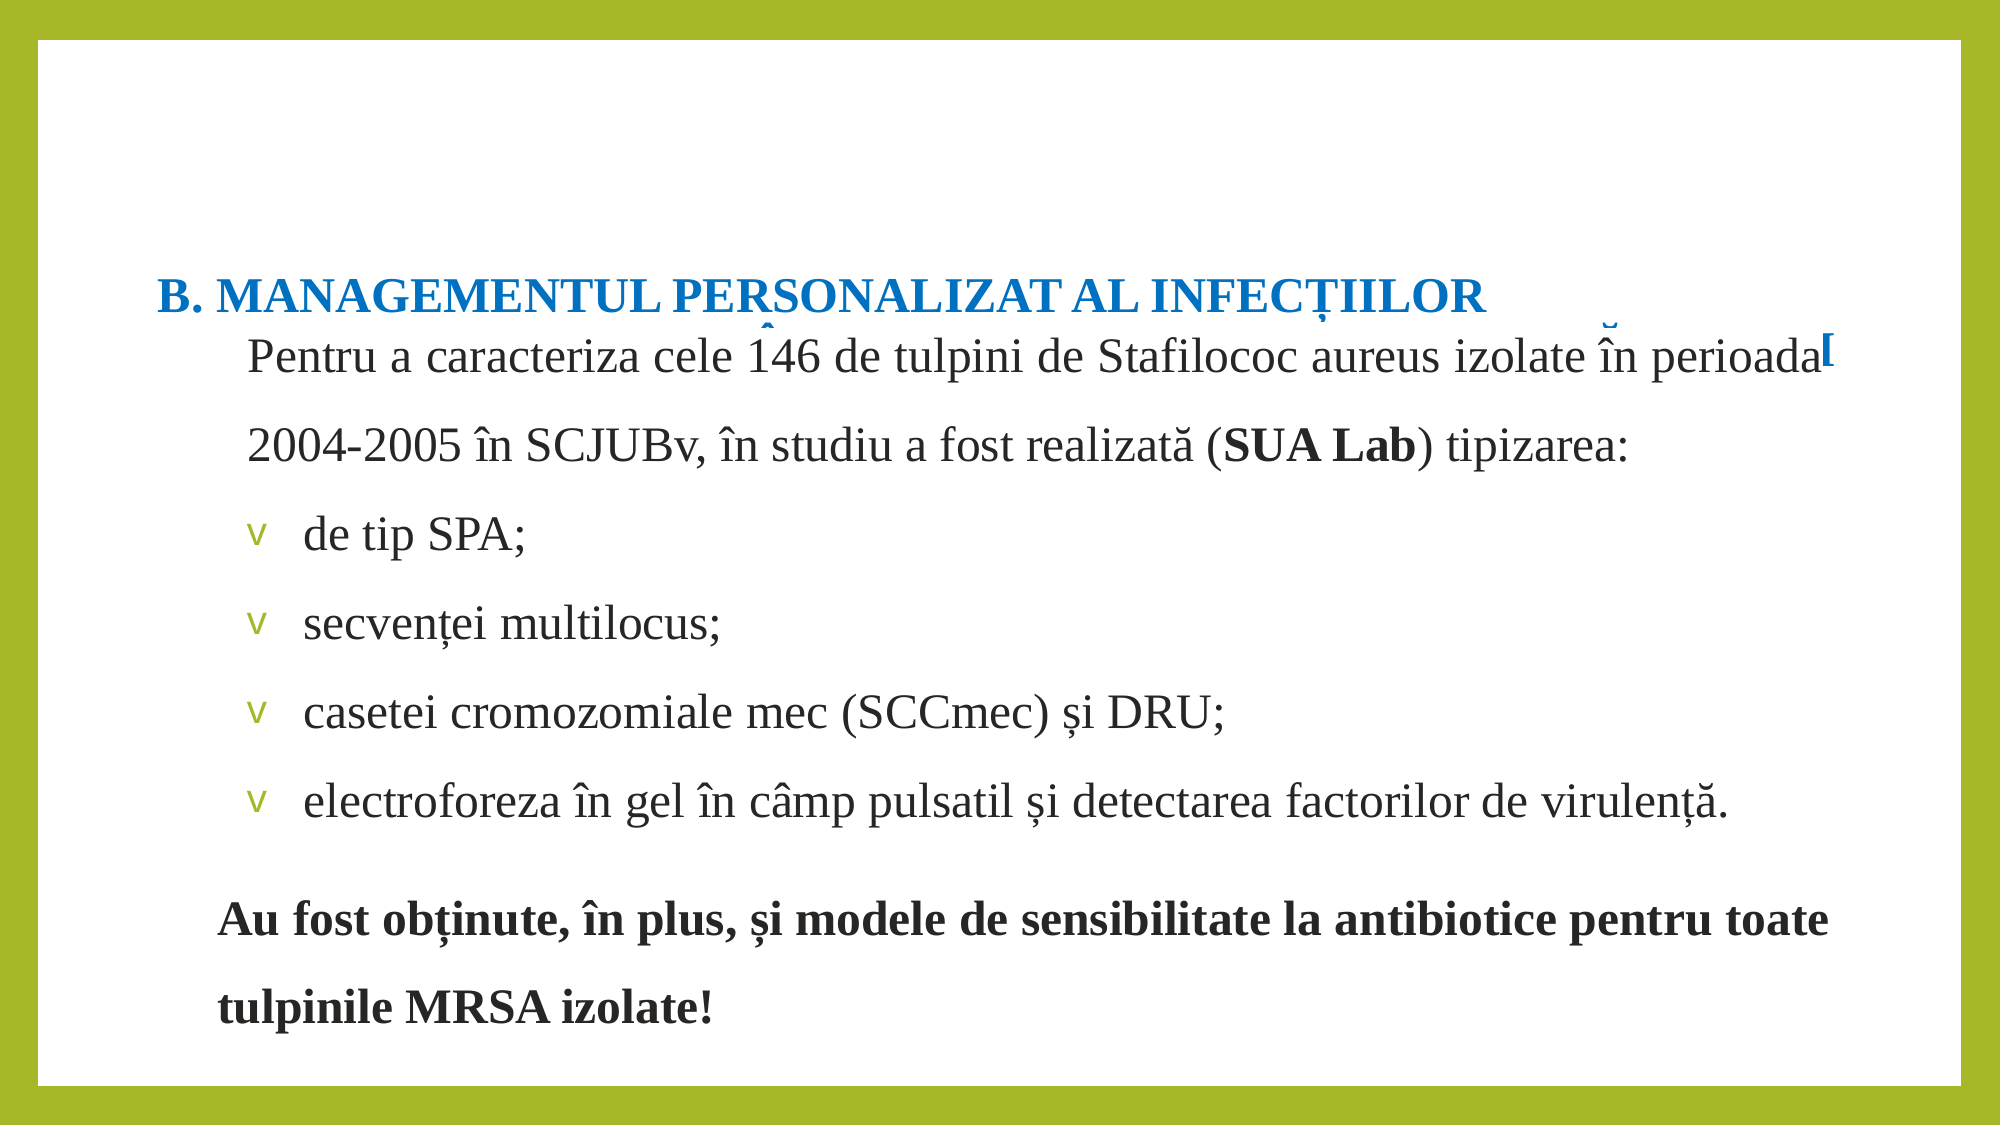

# B. MANAGEMENTUL PERSONALIZAT AL INFECȚIILOR ÎN ARSURI ȘI TRAUMATISME DE PĂRȚI MOI
Pentru a caracteriza cele 146 de tulpini de Stafilococ aureus izolate în perioada 2004-2005 în SCJUBv, în studiu a fost realizată (SUA Lab) tipizarea:
de tip SPA;
secvenței multilocus;
casetei cromozomiale mec (SCCmec) și DRU;
electroforeza în gel în câmp pulsatil și detectarea factorilor de virulență.
Au fost obținute, în plus, și modele de sensibilitate la antibiotice pentru toate tulpinile MRSA izolate!